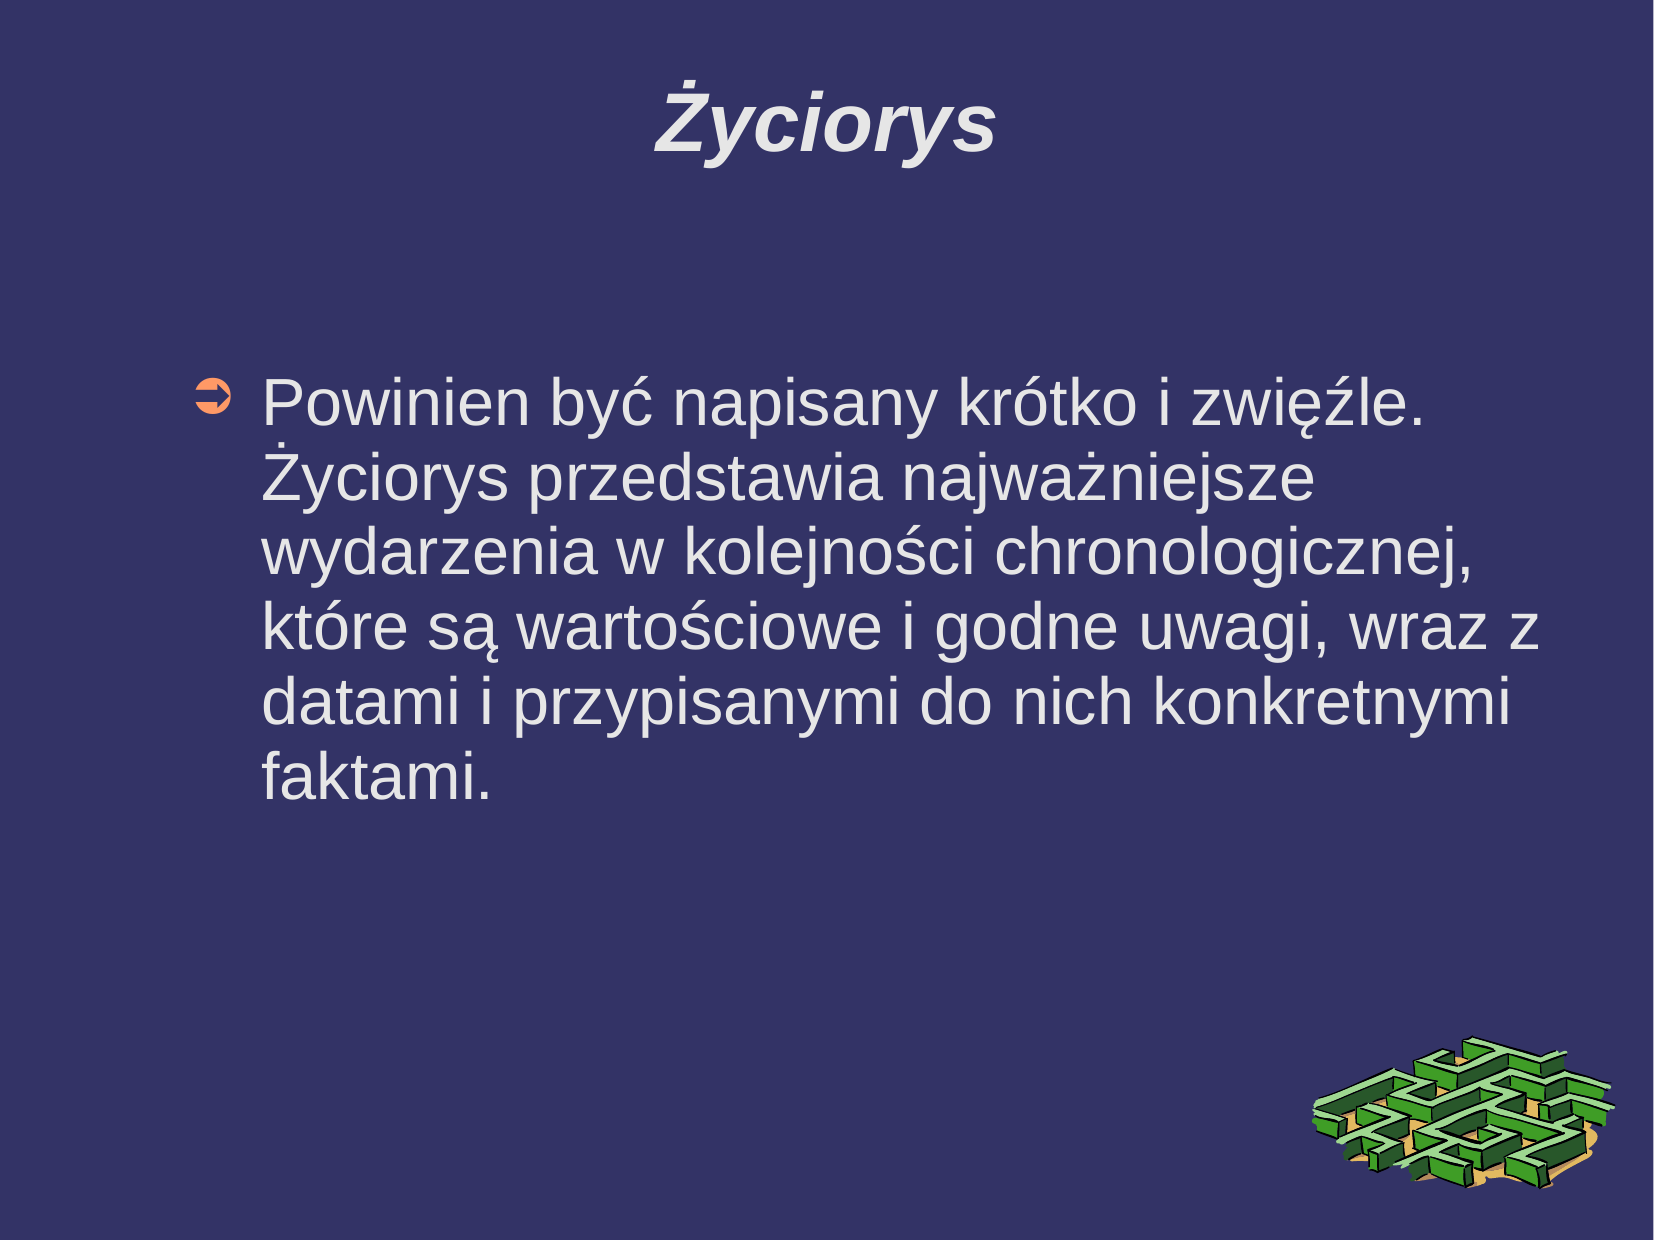

# Życiorys
Powinien być napisany krótko i zwięźle. Życiorys przedstawia najważniejsze wydarzenia w kolejności chronologicznej, które są wartościowe i godne uwagi, wraz z datami i przypisanymi do nich konkretnymi faktami.